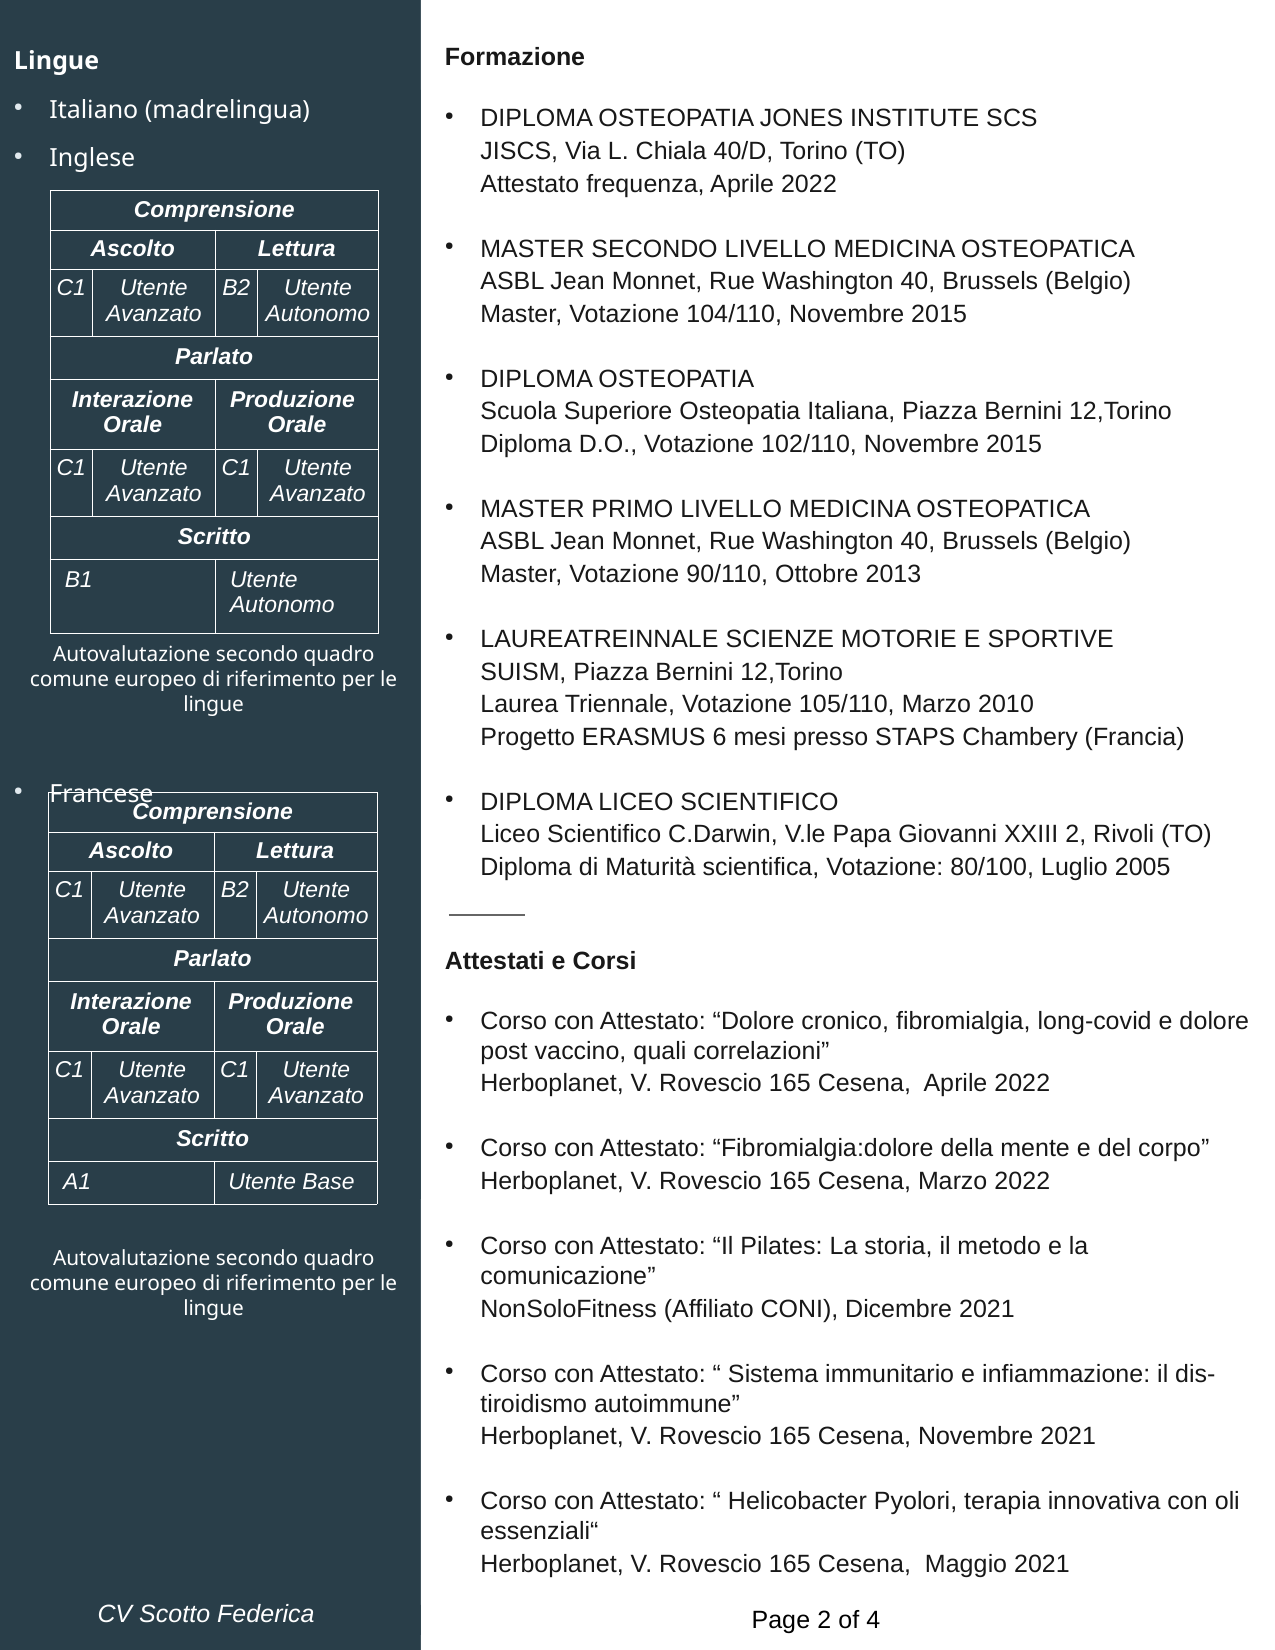

Lingue
Italiano (madrelingua)
Inglese
Autovalutazione secondo quadro comune europeo di riferimento per le lingue
Francese
Autovalutazione secondo quadro comune europeo di riferimento per le lingue
Formazione
DIPLOMA OSTEOPATIA JONES INSTITUTE SCS
JISCS, Via L. Chiala 40/D, Torino (TO)
Attestato frequenza, Aprile 2022
MASTER SECONDO LIVELLO MEDICINA OSTEOPATICA
ASBL Jean Monnet, Rue Washington 40, Brussels (Belgio)
Master, Votazione 104/110, Novembre 2015
DIPLOMA OSTEOPATIA
Scuola Superiore Osteopatia Italiana, Piazza Bernini 12,Torino
Diploma D.O., Votazione 102/110, Novembre 2015
MASTER PRIMO LIVELLO MEDICINA OSTEOPATICA
ASBL Jean Monnet, Rue Washington 40, Brussels (Belgio)
Master, Votazione 90/110, Ottobre 2013
LAUREATREINNALE SCIENZE MOTORIE E SPORTIVE
SUISM, Piazza Bernini 12,Torino
Laurea Triennale, Votazione 105/110, Marzo 2010
Progetto ERASMUS 6 mesi presso STAPS Chambery (Francia)
DIPLOMA LICEO SCIENTIFICO
Liceo Scientifico C.Darwin, V.le Papa Giovanni XXIII 2, Rivoli (TO)
Diploma di Maturità scientifica, Votazione: 80/100, Luglio 2005
Attestati e Corsi
Corso con Attestato: “Dolore cronico, fibromialgia, long-covid e dolore post vaccino, quali correlazioni”
Herboplanet, V. Rovescio 165 Cesena, Aprile 2022
Corso con Attestato: “Fibromialgia:dolore della mente e del corpo”
Herboplanet, V. Rovescio 165 Cesena, Marzo 2022
Corso con Attestato: “Il Pilates: La storia, il metodo e la comunicazione”
NonSoloFitness (Affiliato CONI), Dicembre 2021
Corso con Attestato: “ Sistema immunitario e infiammazione: il dis-tiroidismo autoimmune”
Herboplanet, V. Rovescio 165 Cesena, Novembre 2021
Corso con Attestato: “ Helicobacter Pyolori, terapia innovativa con oli essenziali“
Herboplanet, V. Rovescio 165 Cesena, Maggio 2021
| Comprensione | | | |
| --- | --- | --- | --- |
| Ascolto | | Lettura | |
| C1 | Utente Avanzato | B2 | Utente Autonomo |
| Parlato | | | |
| InterazioneOrale | | Produzione Orale | |
| C1 | Utente Avanzato | C1 | Utente Avanzato |
| Scritto | | | |
| B1 | | Utente Autonomo | |
| Comprensione | | | |
| --- | --- | --- | --- |
| Ascolto | | Lettura | |
| C1 | Utente Avanzato | B2 | Utente Autonomo |
| Parlato | | | |
| InterazioneOrale | | Produzione Orale | |
| C1 | Utente Avanzato | C1 | Utente Avanzato |
| Scritto | | | |
| A1 | | Utente Base | |
CV Scotto Federica
Page of 4